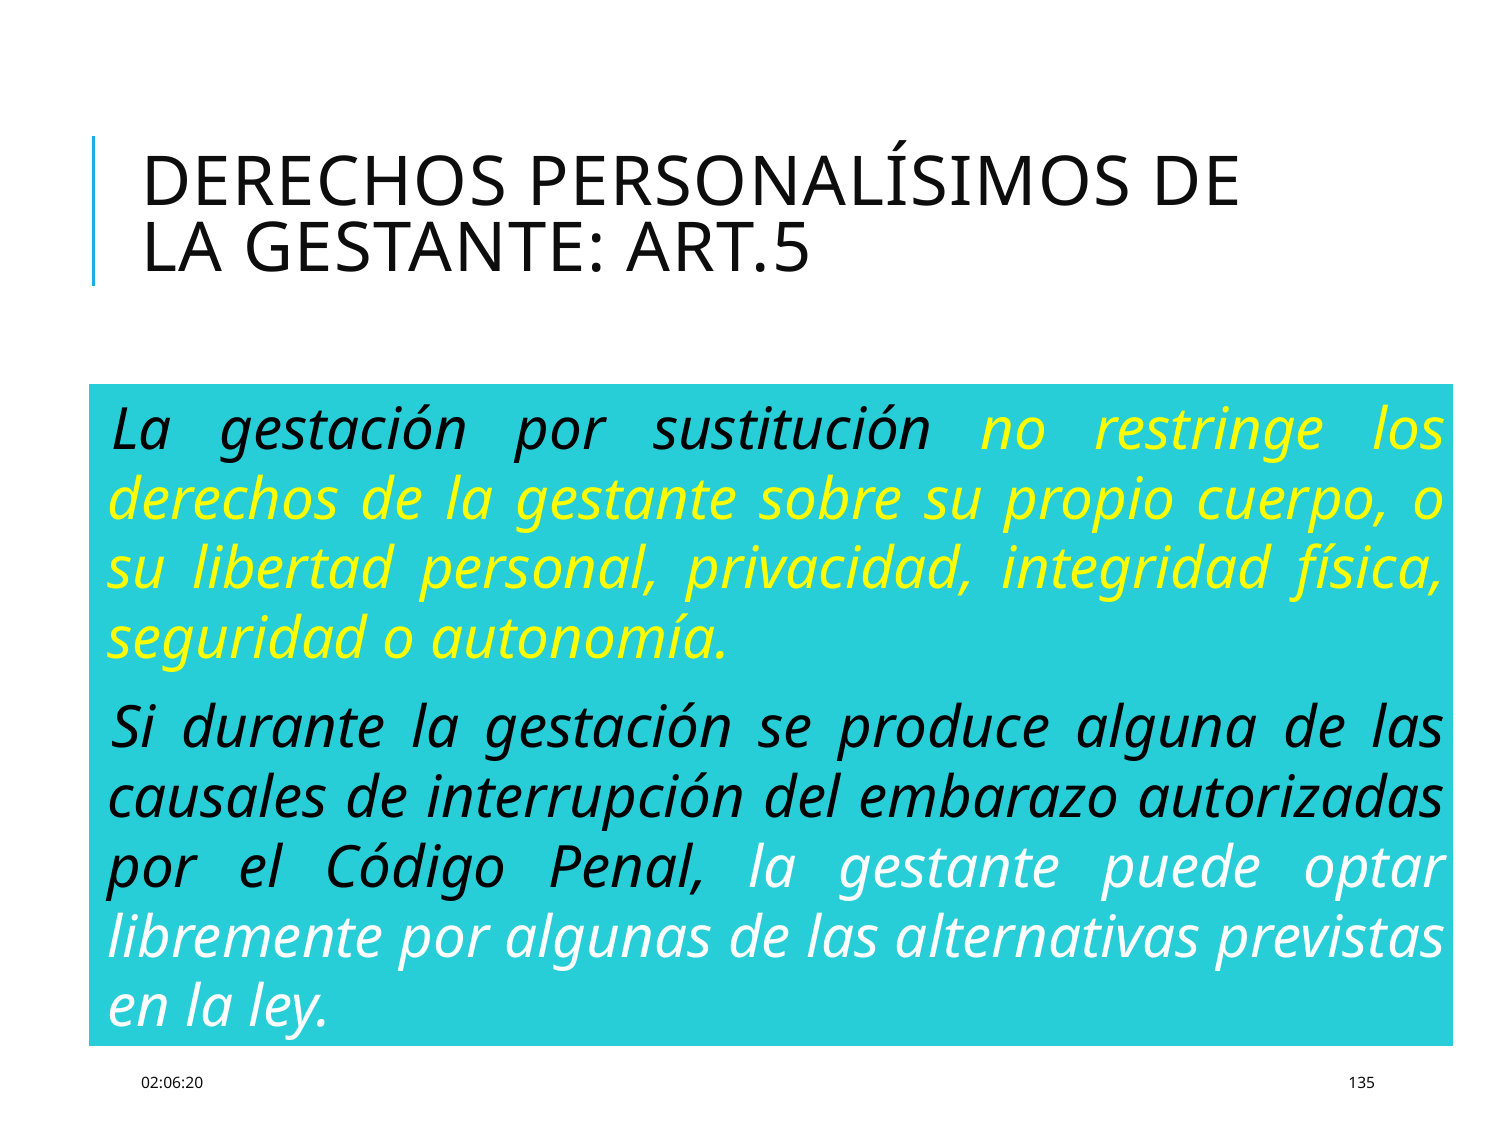

# derechos personalísimos de la gestante: art.5
La gestación por sustitución no restringe los derechos de la gestante sobre su propio cuerpo, o su libertad personal, privacidad, integridad física, seguridad o autonomía.
Si durante la gestación se produce alguna de las causales de interrupción del embarazo autorizadas por el Código Penal, la gestante puede optar libremente por algunas de las alternativas previstas en la ley.
02:48:06